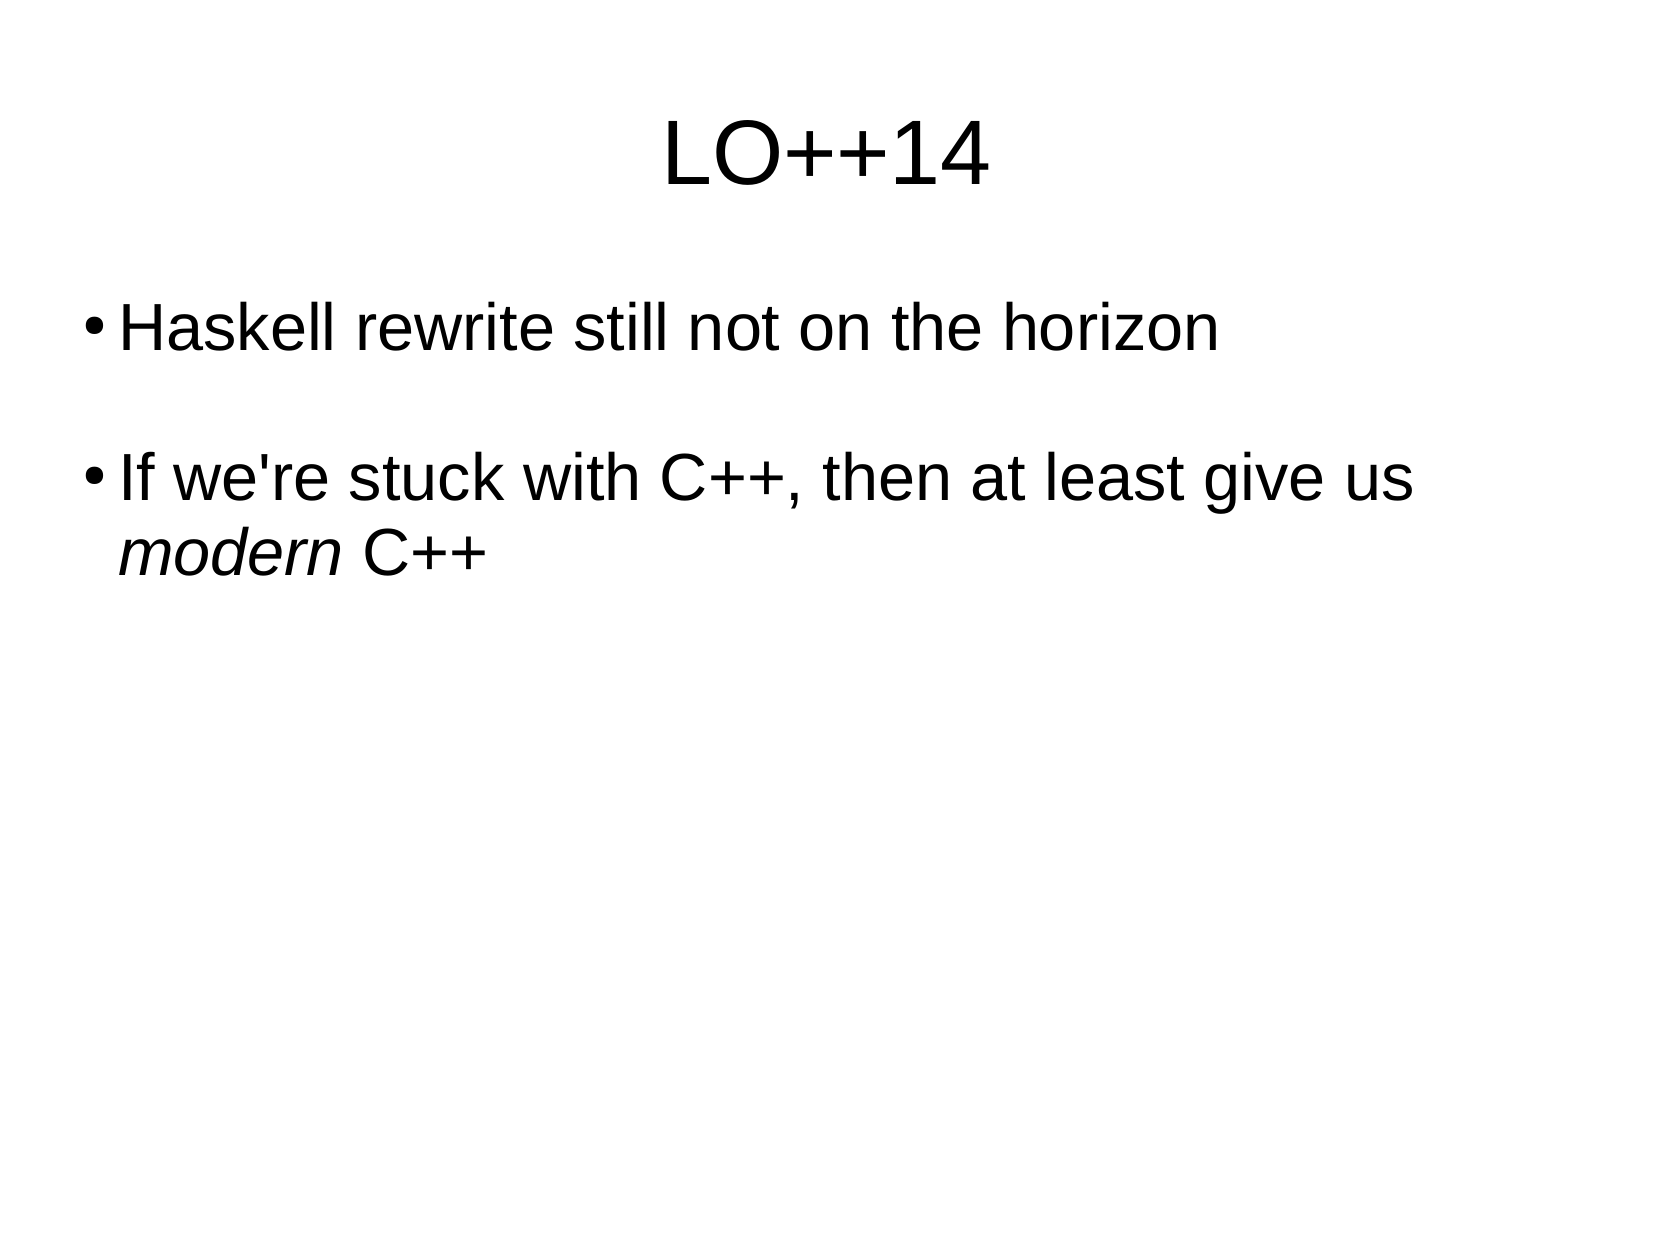

# LO++14
Haskell rewrite still not on the horizon
If we're stuck with C++, then at least give us modern C++